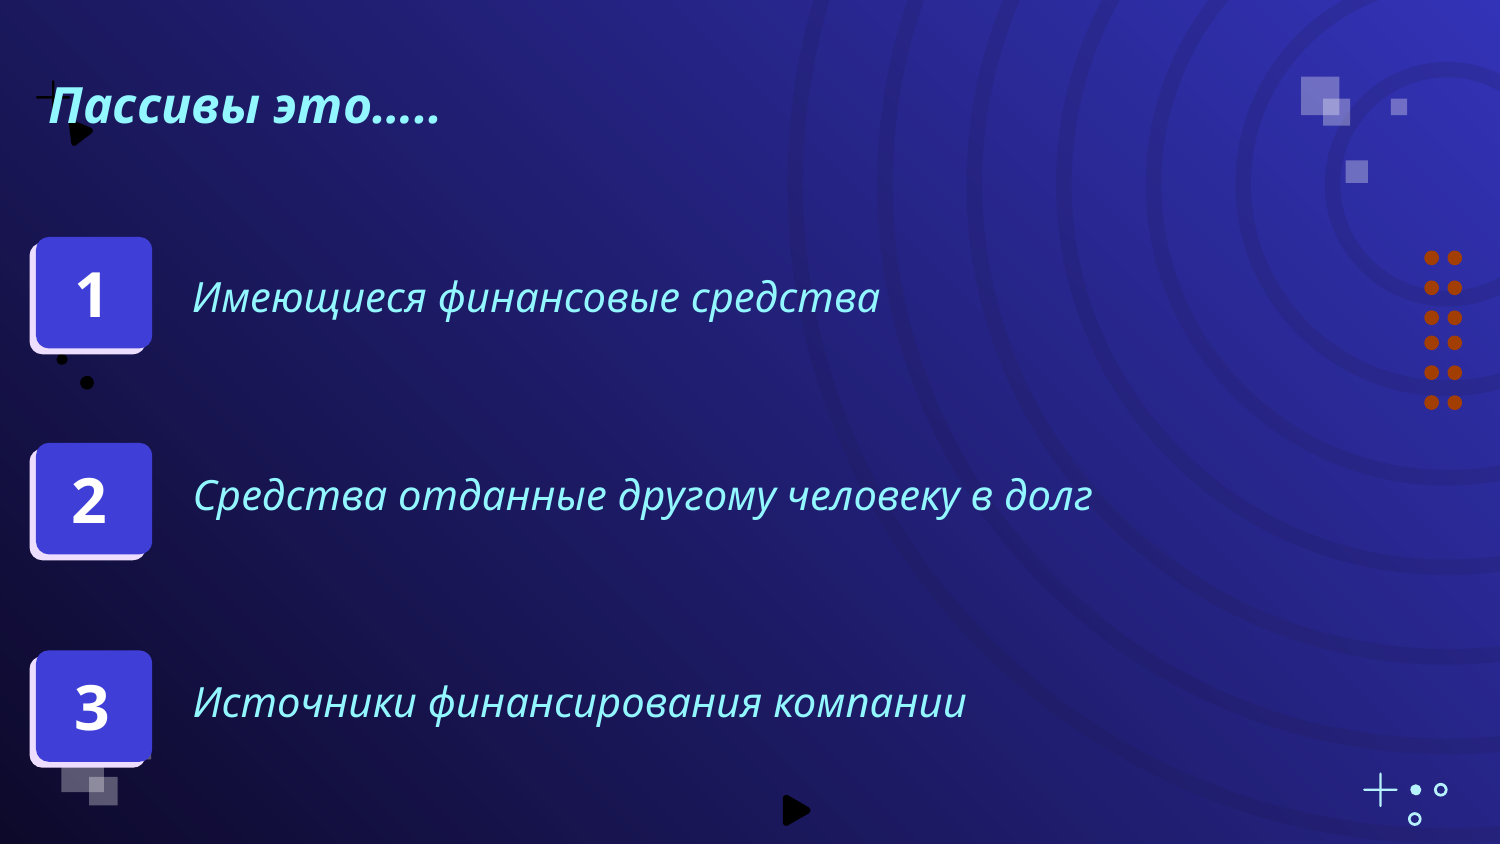

Пассивы это…..
1
Имеющиеся финансовые средства
# Средства отданные другому человеку в долг
2
Источники финансирования компании
3